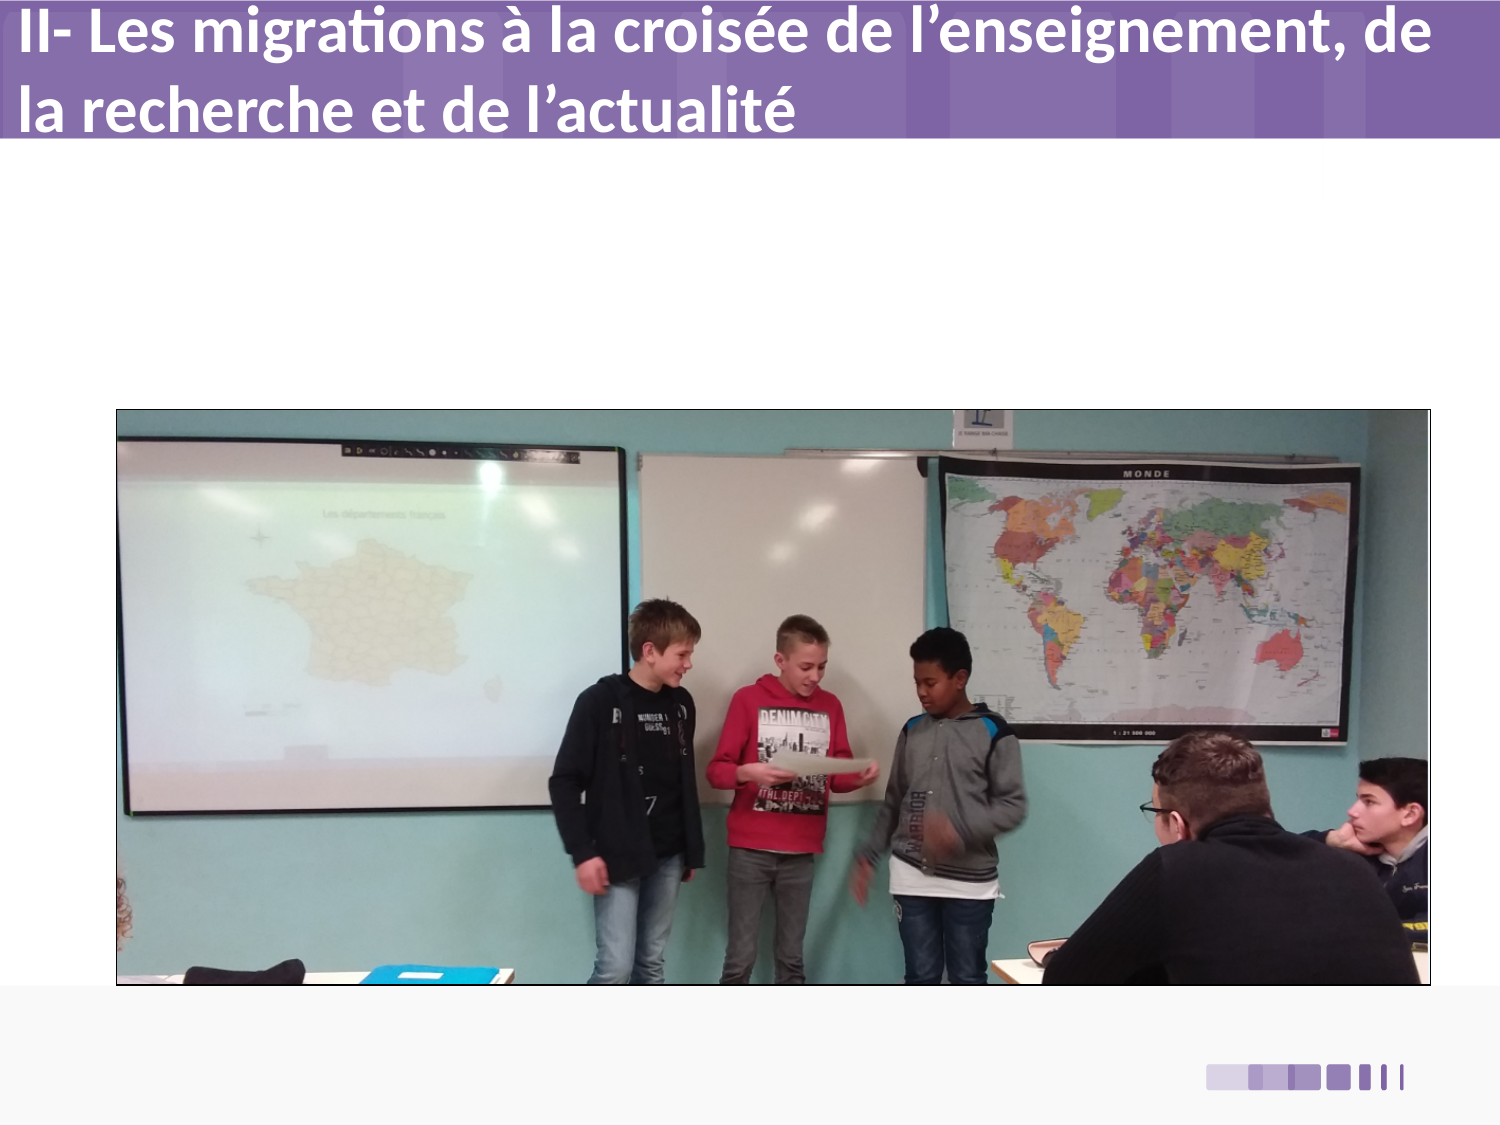

# II- Les migrations à la croisée de l’enseignement, de la recherche et de l’actualité